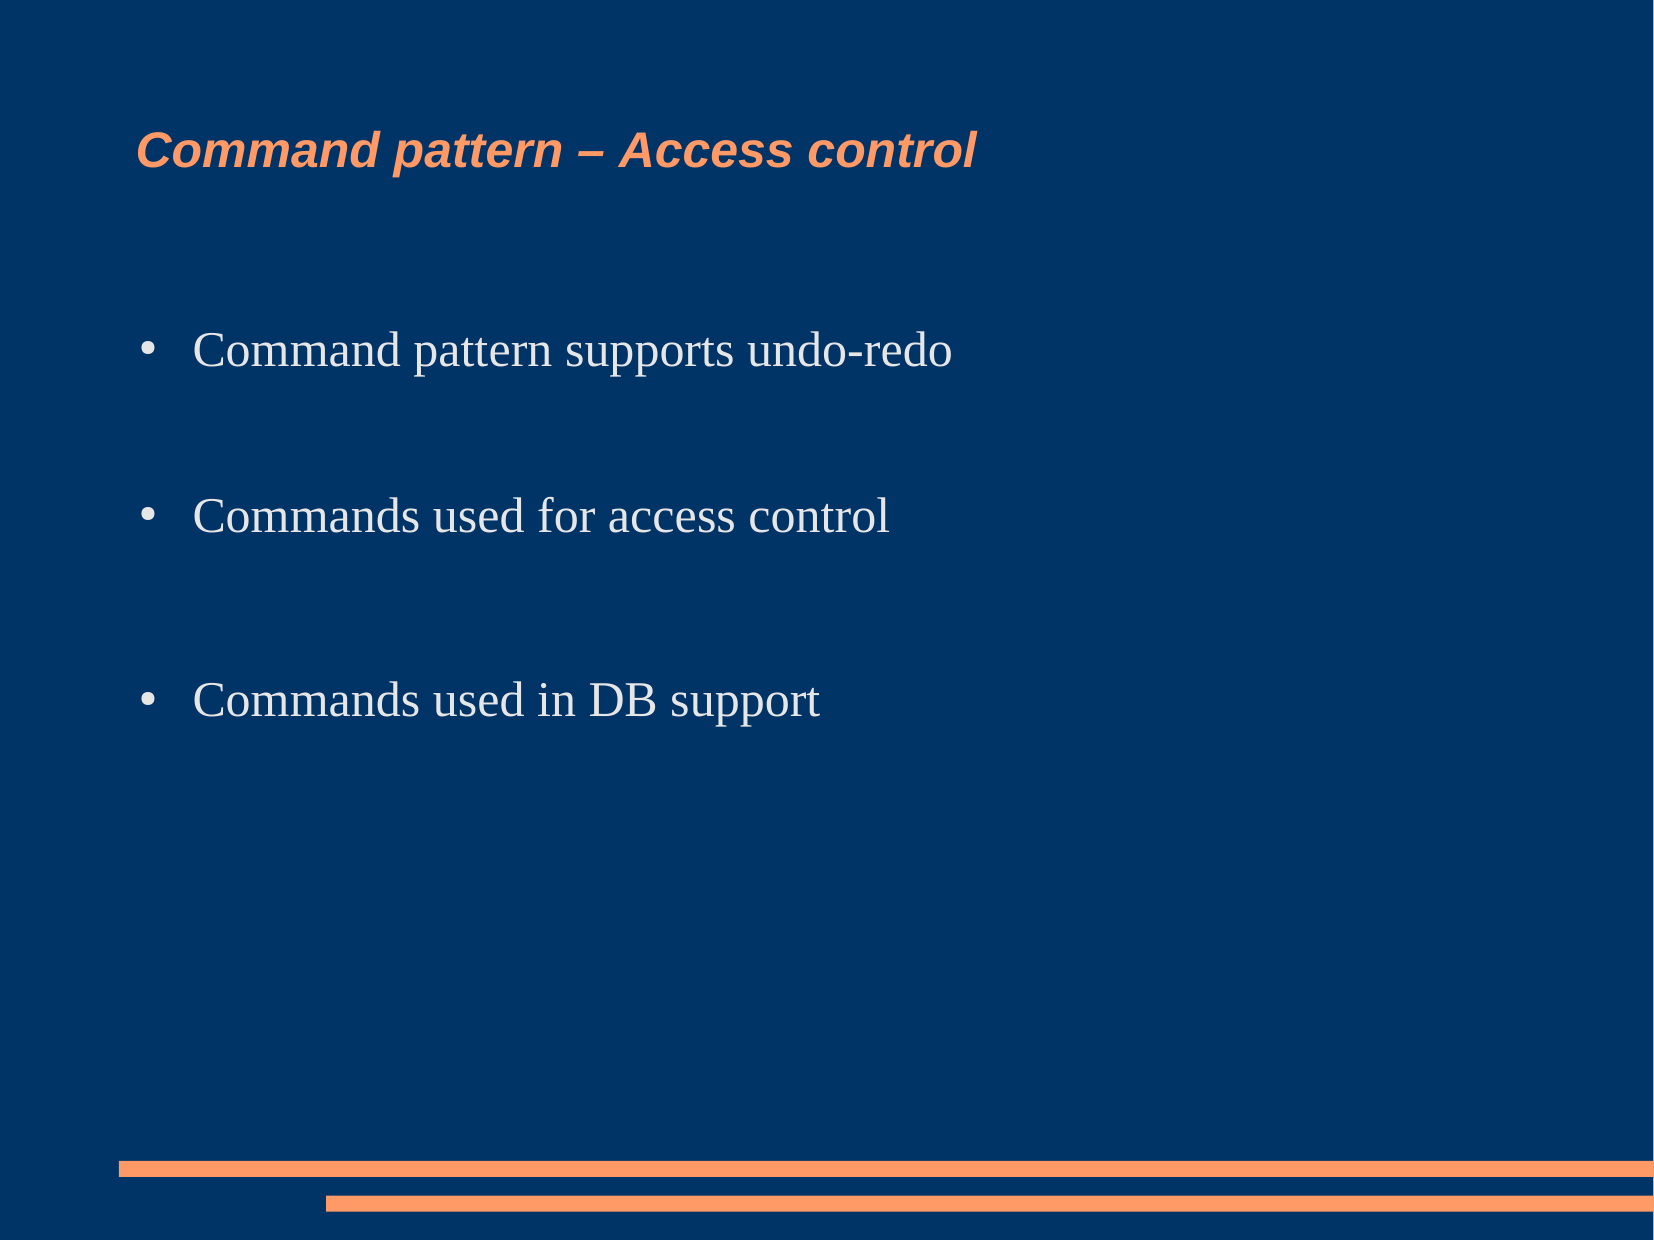

# Command pattern – Access control
Command pattern supports undo-redo
Commands used for access control
Commands used in DB support